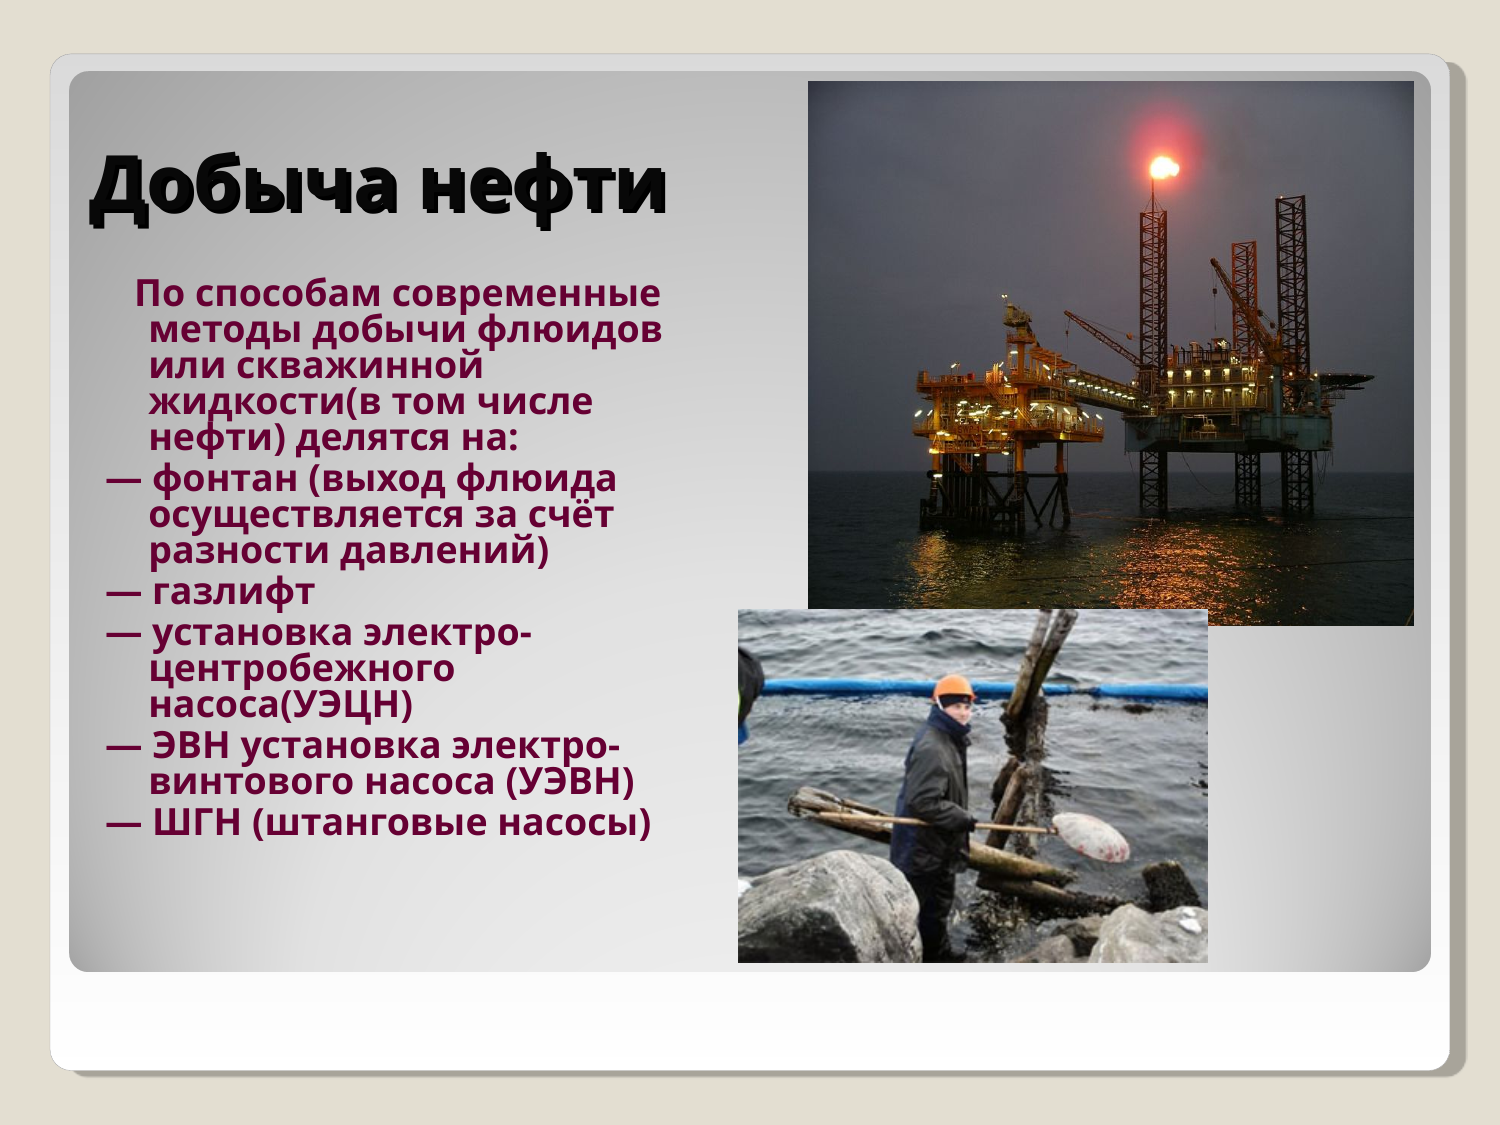

# Добыча нефти
 По способам современные методы добычи флюидов или скважинной жидкости(в том числе нефти) делятся на:
— фонтан (выход флюида осуществляется за счёт разности давлений)
— газлифт
— установка электро- центробежного насоса(УЭЦН)
— ЭВН установка электро- винтового насоса (УЭВН)
— ШГН (штанговые насосы)